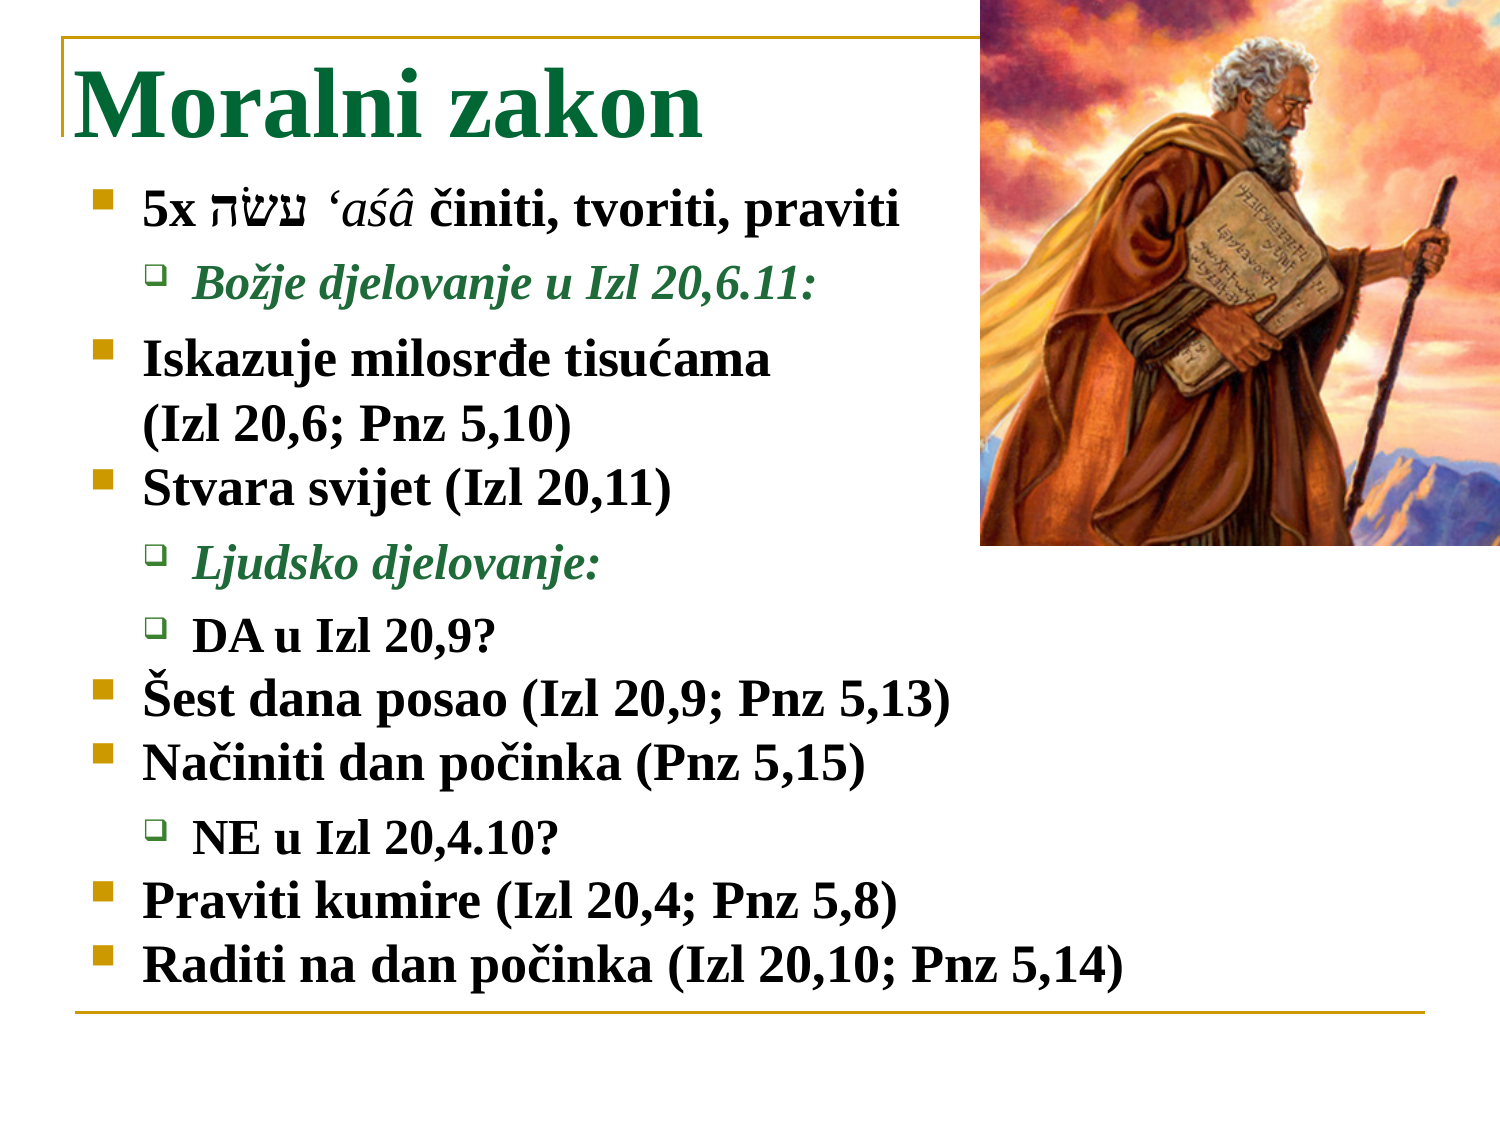

# Moralni zakon
5x עשׂה ‘aśâ činiti, tvoriti, praviti
Božje djelovanje u Izl 20,6.11:
Iskazuje milosrđe tisućama
(Izl 20,6; Pnz 5,10)
Stvara svijet (Izl 20,11)
Ljudsko djelovanje:
DA u Izl 20,9?
Šest dana posao (Izl 20,9; Pnz 5,13)
Načiniti dan počinka (Pnz 5,15)
NE u Izl 20,4.10?
Praviti kumire (Izl 20,4; Pnz 5,8)
Raditi na dan počinka (Izl 20,10; Pnz 5,14)